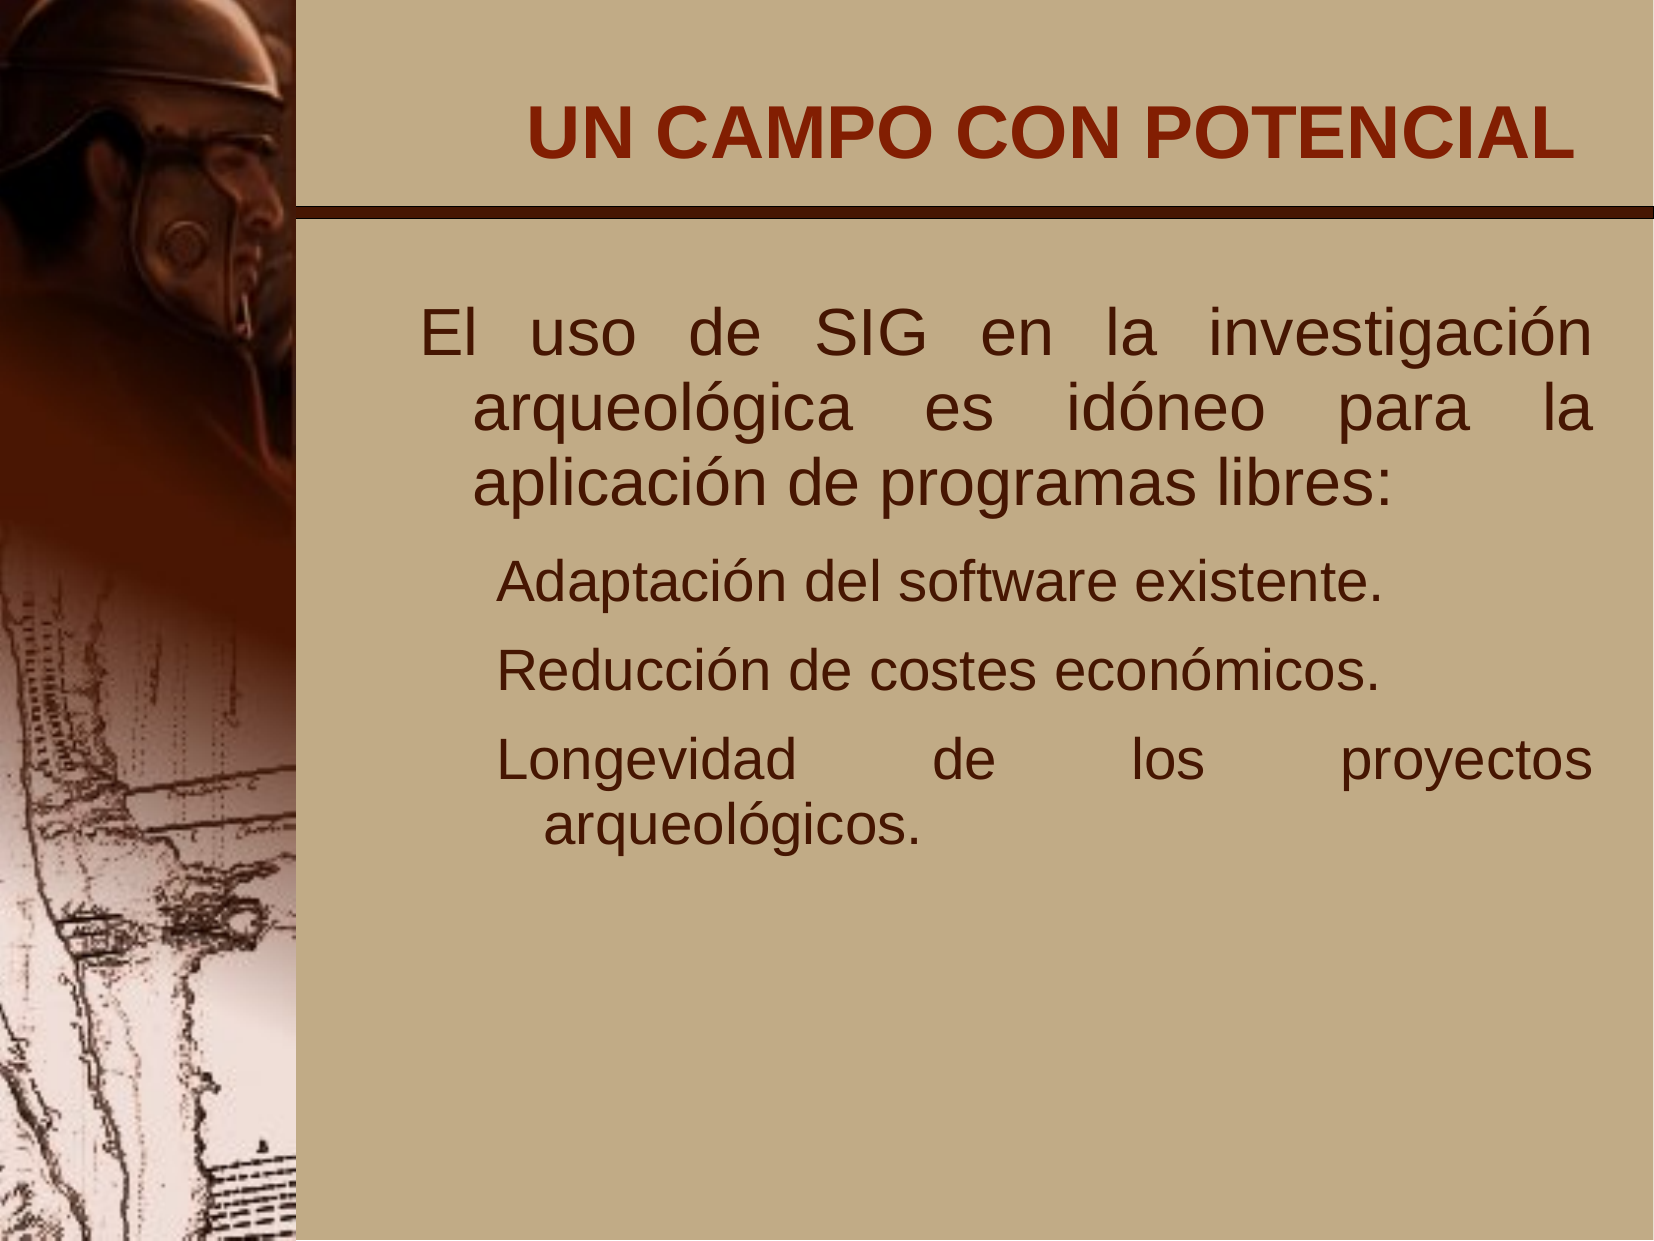

# UN CAMPO CON POTENCIAL
El uso de SIG en la investigación arqueológica es idóneo para la aplicación de programas libres:
Adaptación del software existente.
Reducción de costes económicos.
Longevidad de los proyectos arqueológicos.